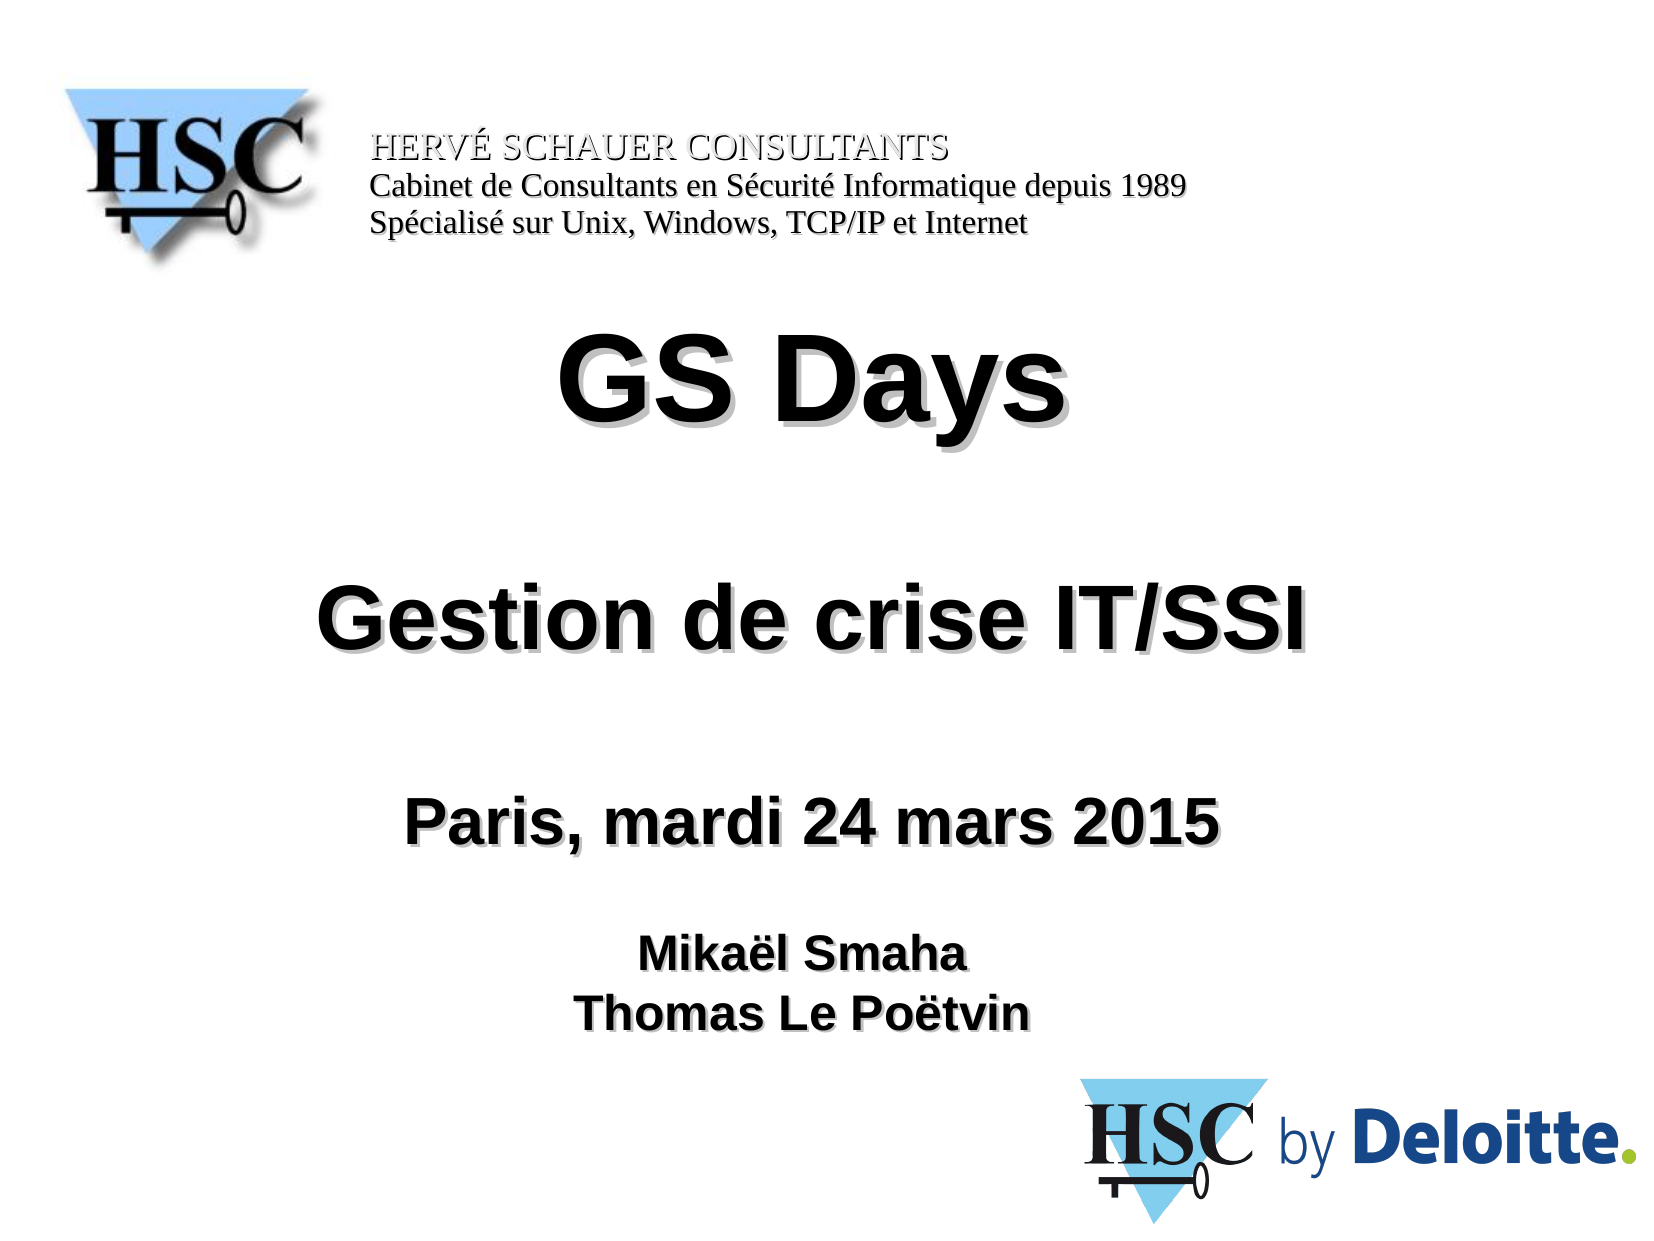

GS Days
# Gestion de crise IT/SSI Paris, mardi 24 mars 2015
Mikaël Smaha
Thomas Le Poëtvin